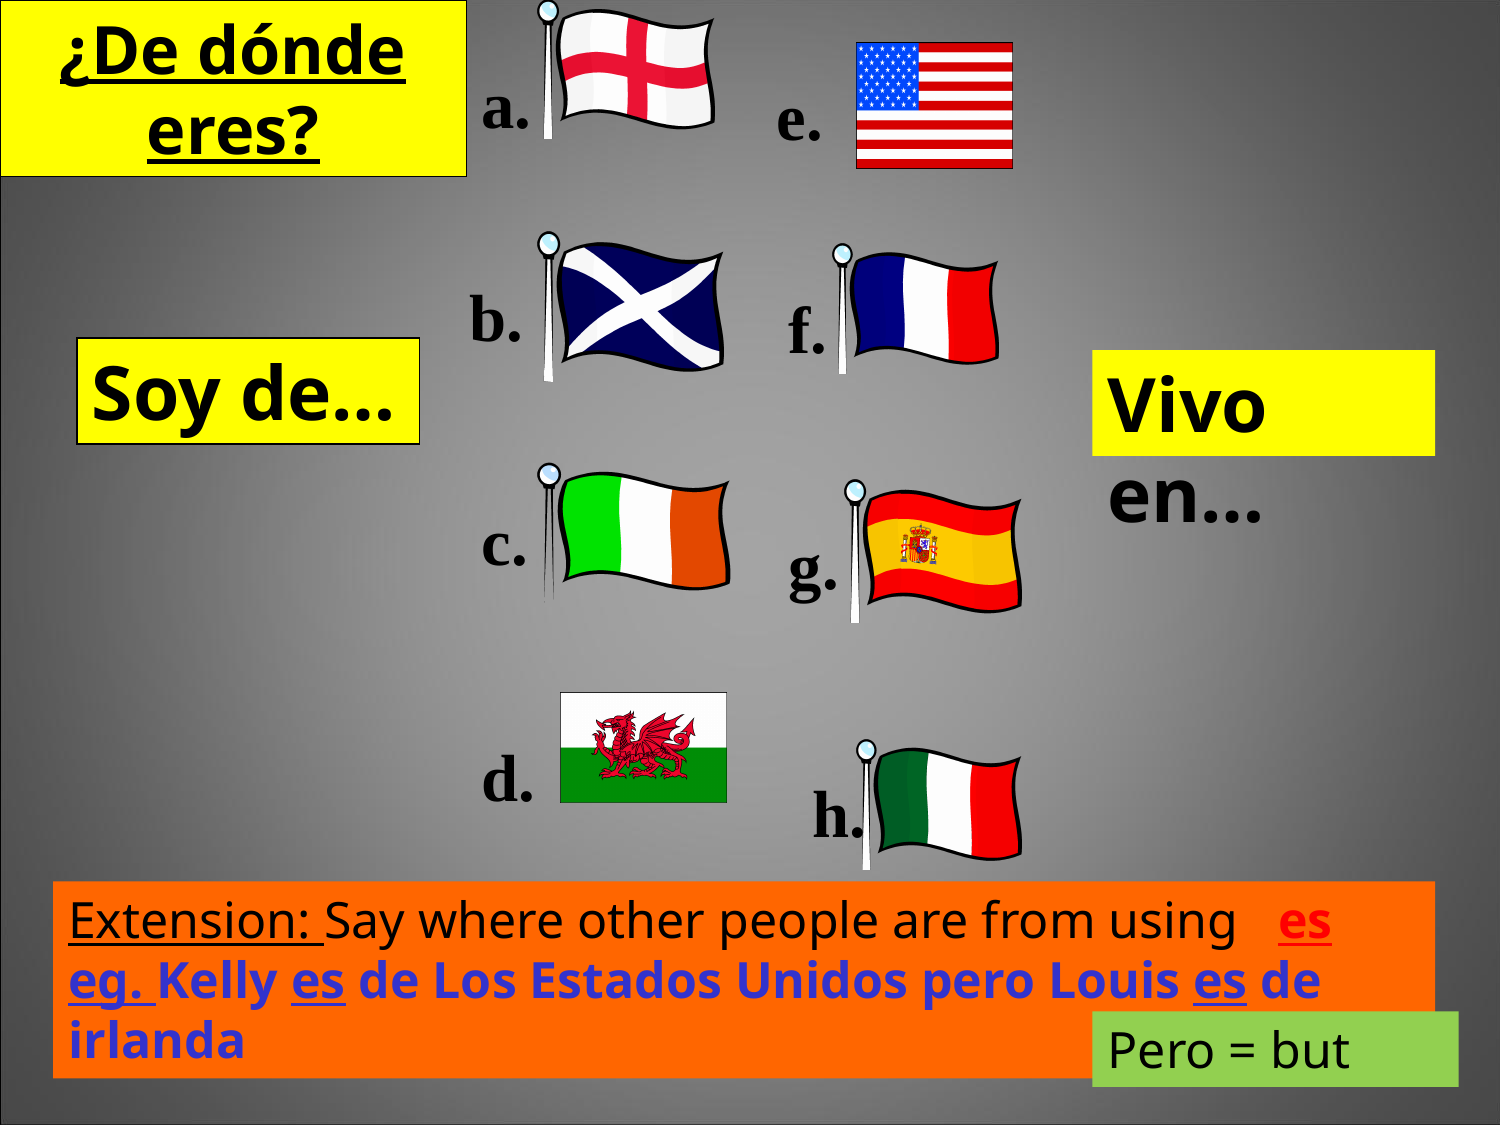

¿De dónde eres?
a.
e.
b.
f.
Soy de…
Vivo en…
c.
g.
d.
h.
Extension: Say where other people are from using es
eg. Kelly es de Los Estados Unidos pero Louis es de irlanda
Pero = but